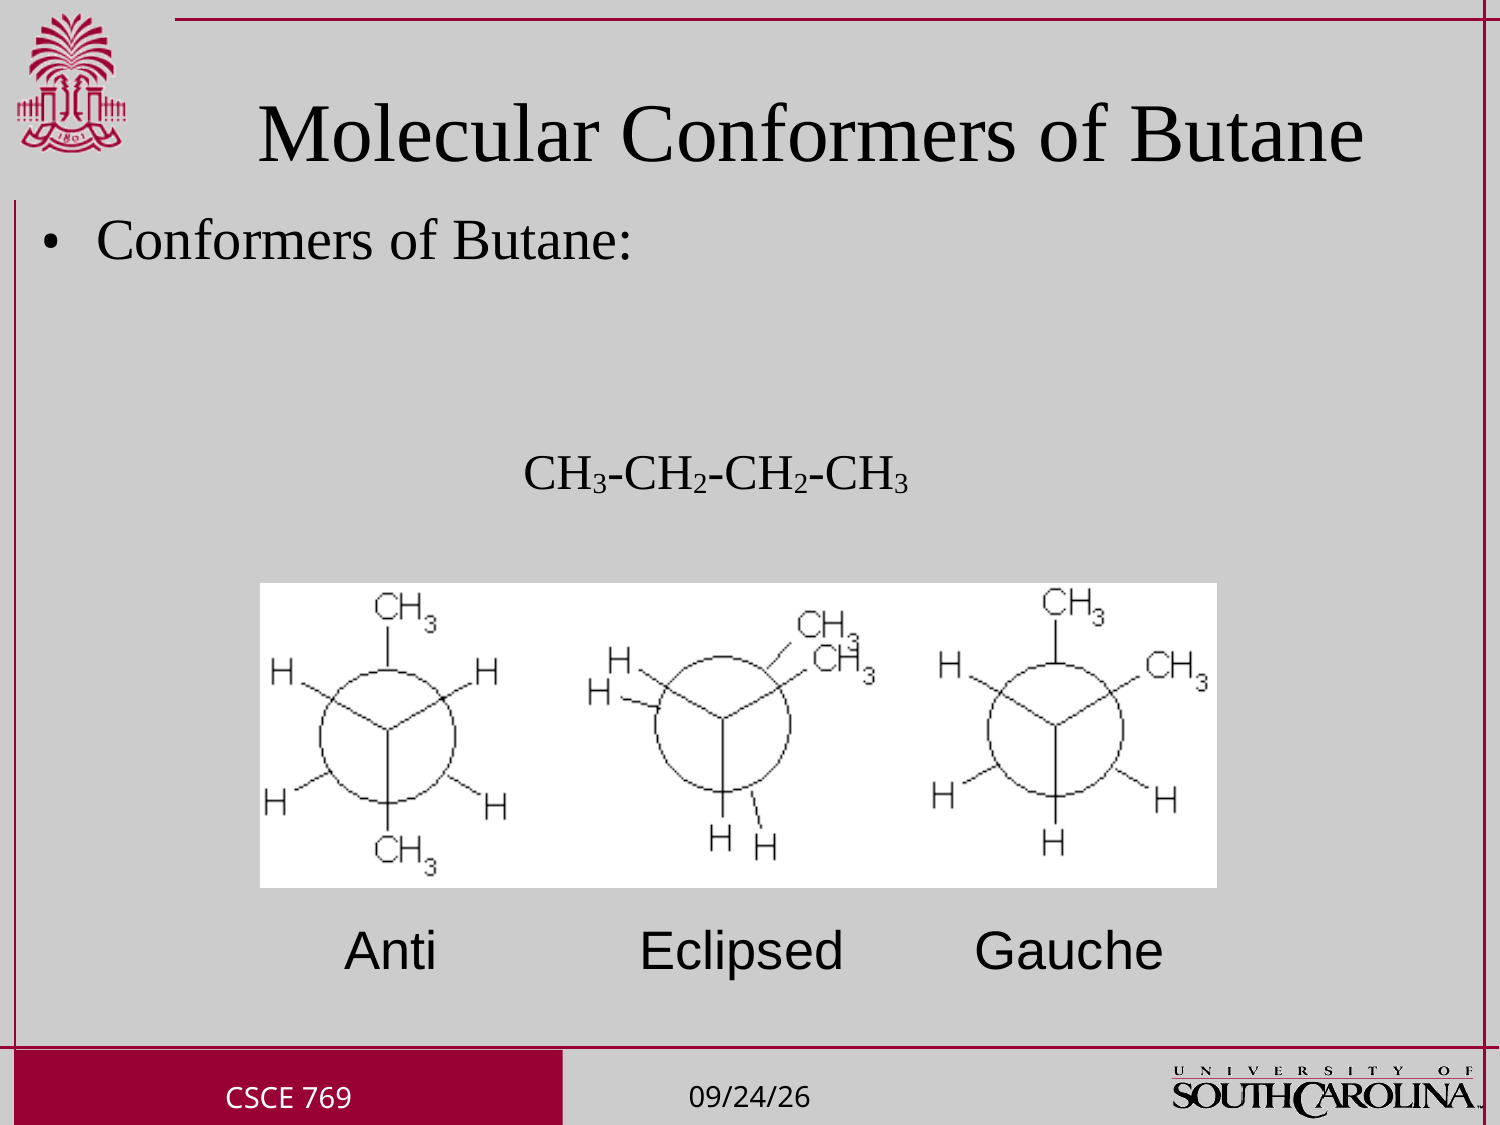

# Molecular Conformers of Butane
Conformers of Butane:
CH3-CH2-CH2-CH3
Anti
Eclipsed
Gauche